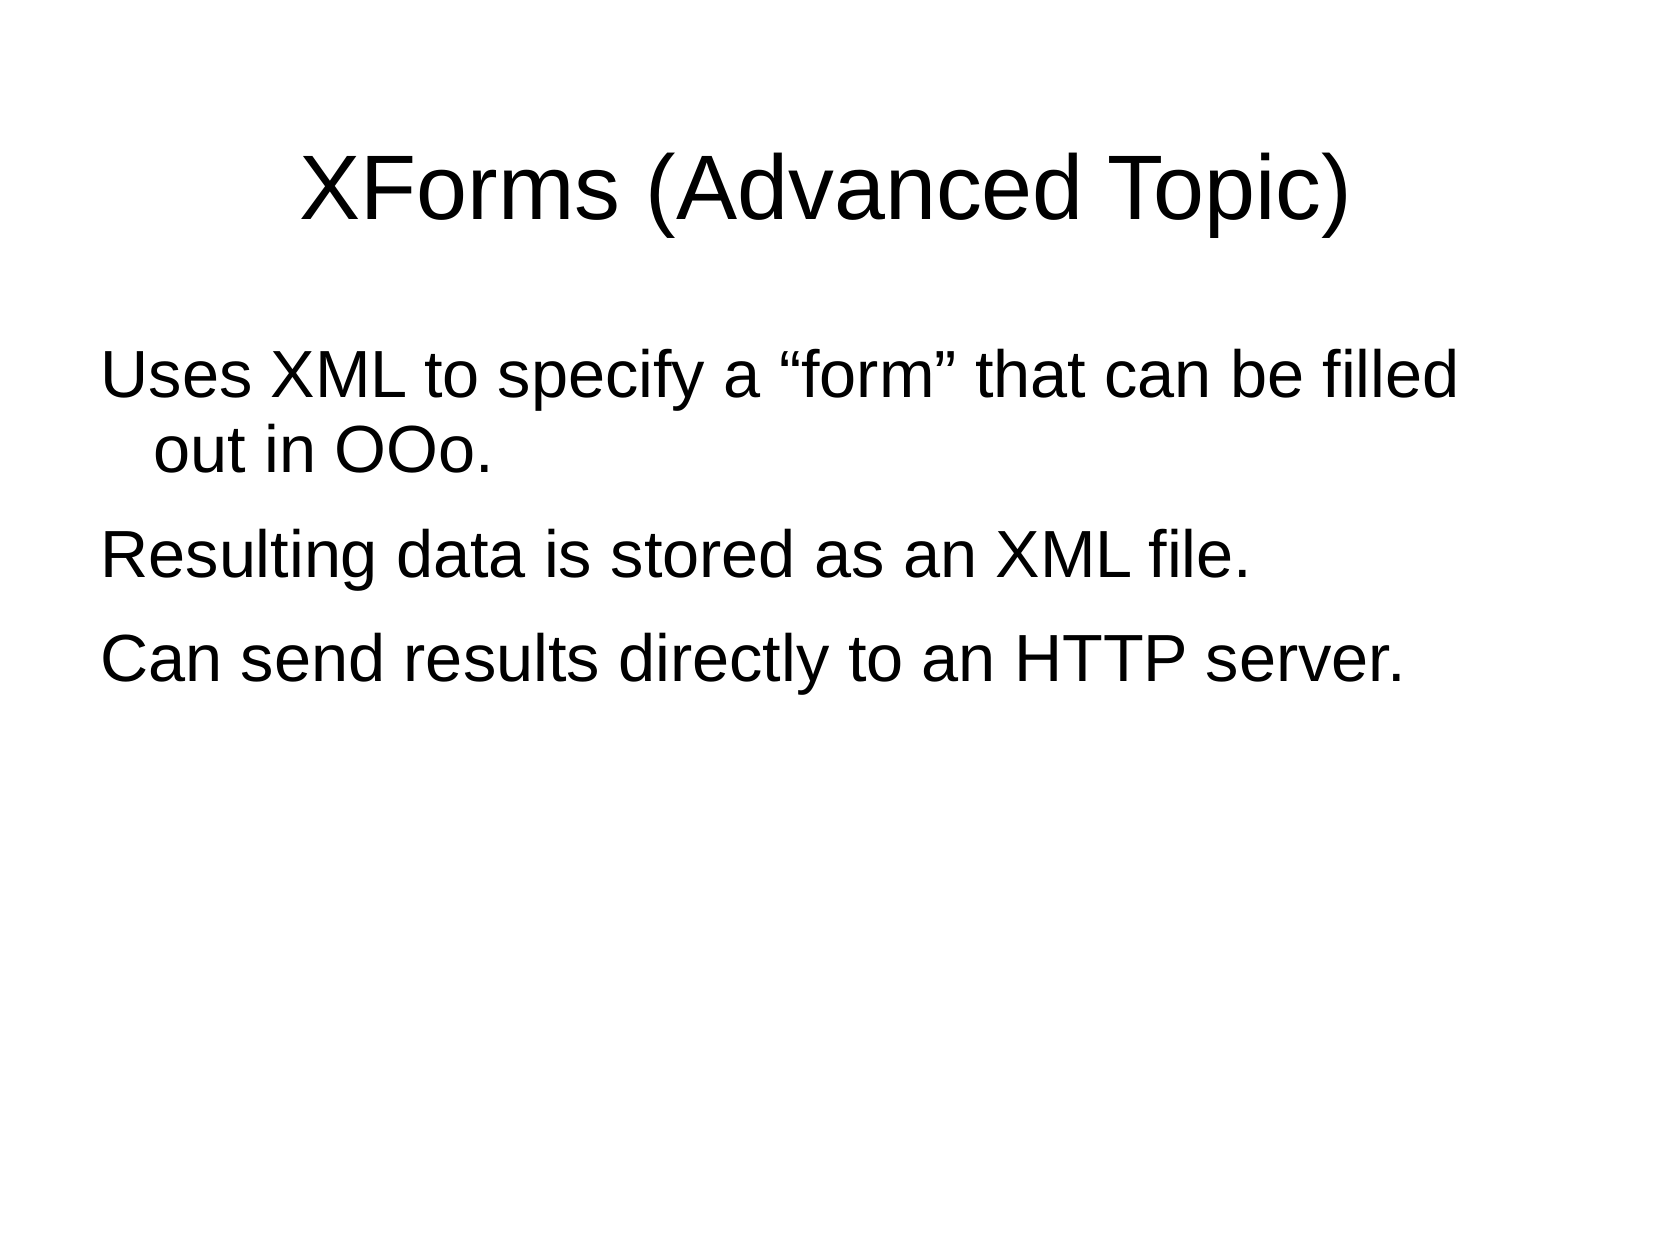

# XForms (Advanced Topic)
Uses XML to specify a “form” that can be filled out in OOo.
Resulting data is stored as an XML file.
Can send results directly to an HTTP server.